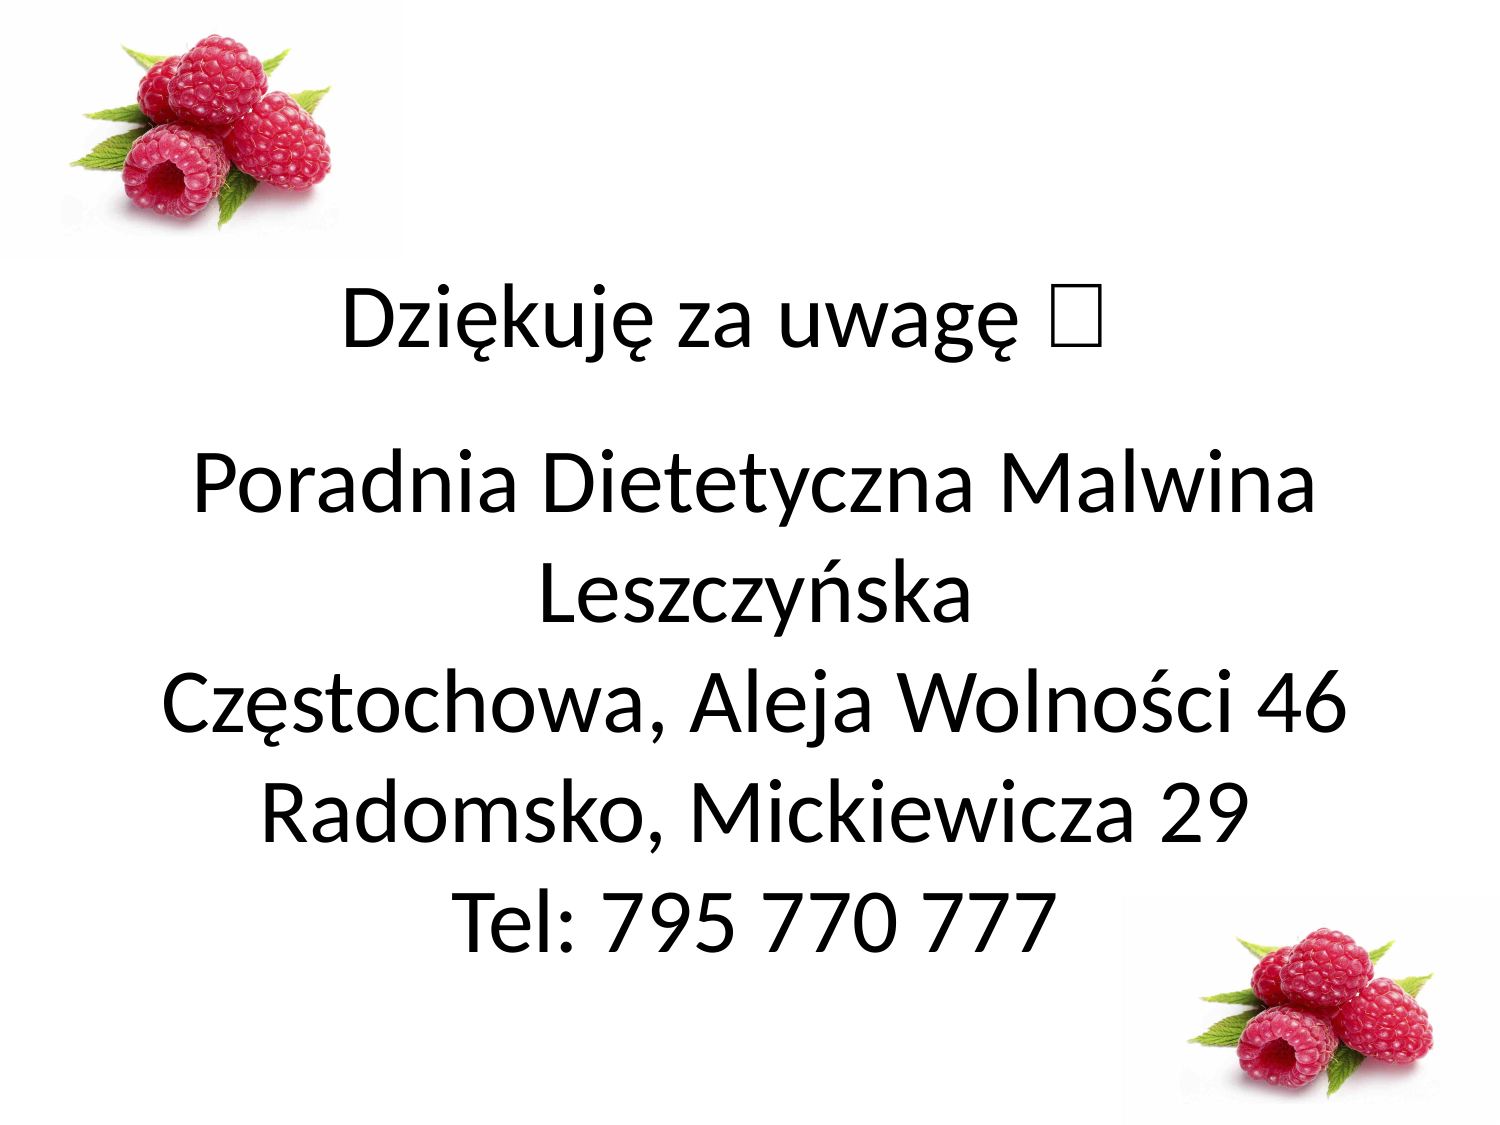

# Dziękuję za uwagę 
Poradnia Dietetyczna Malwina Leszczyńska
Częstochowa, Aleja Wolności 46
Radomsko, Mickiewicza 29
Tel: 795 770 777